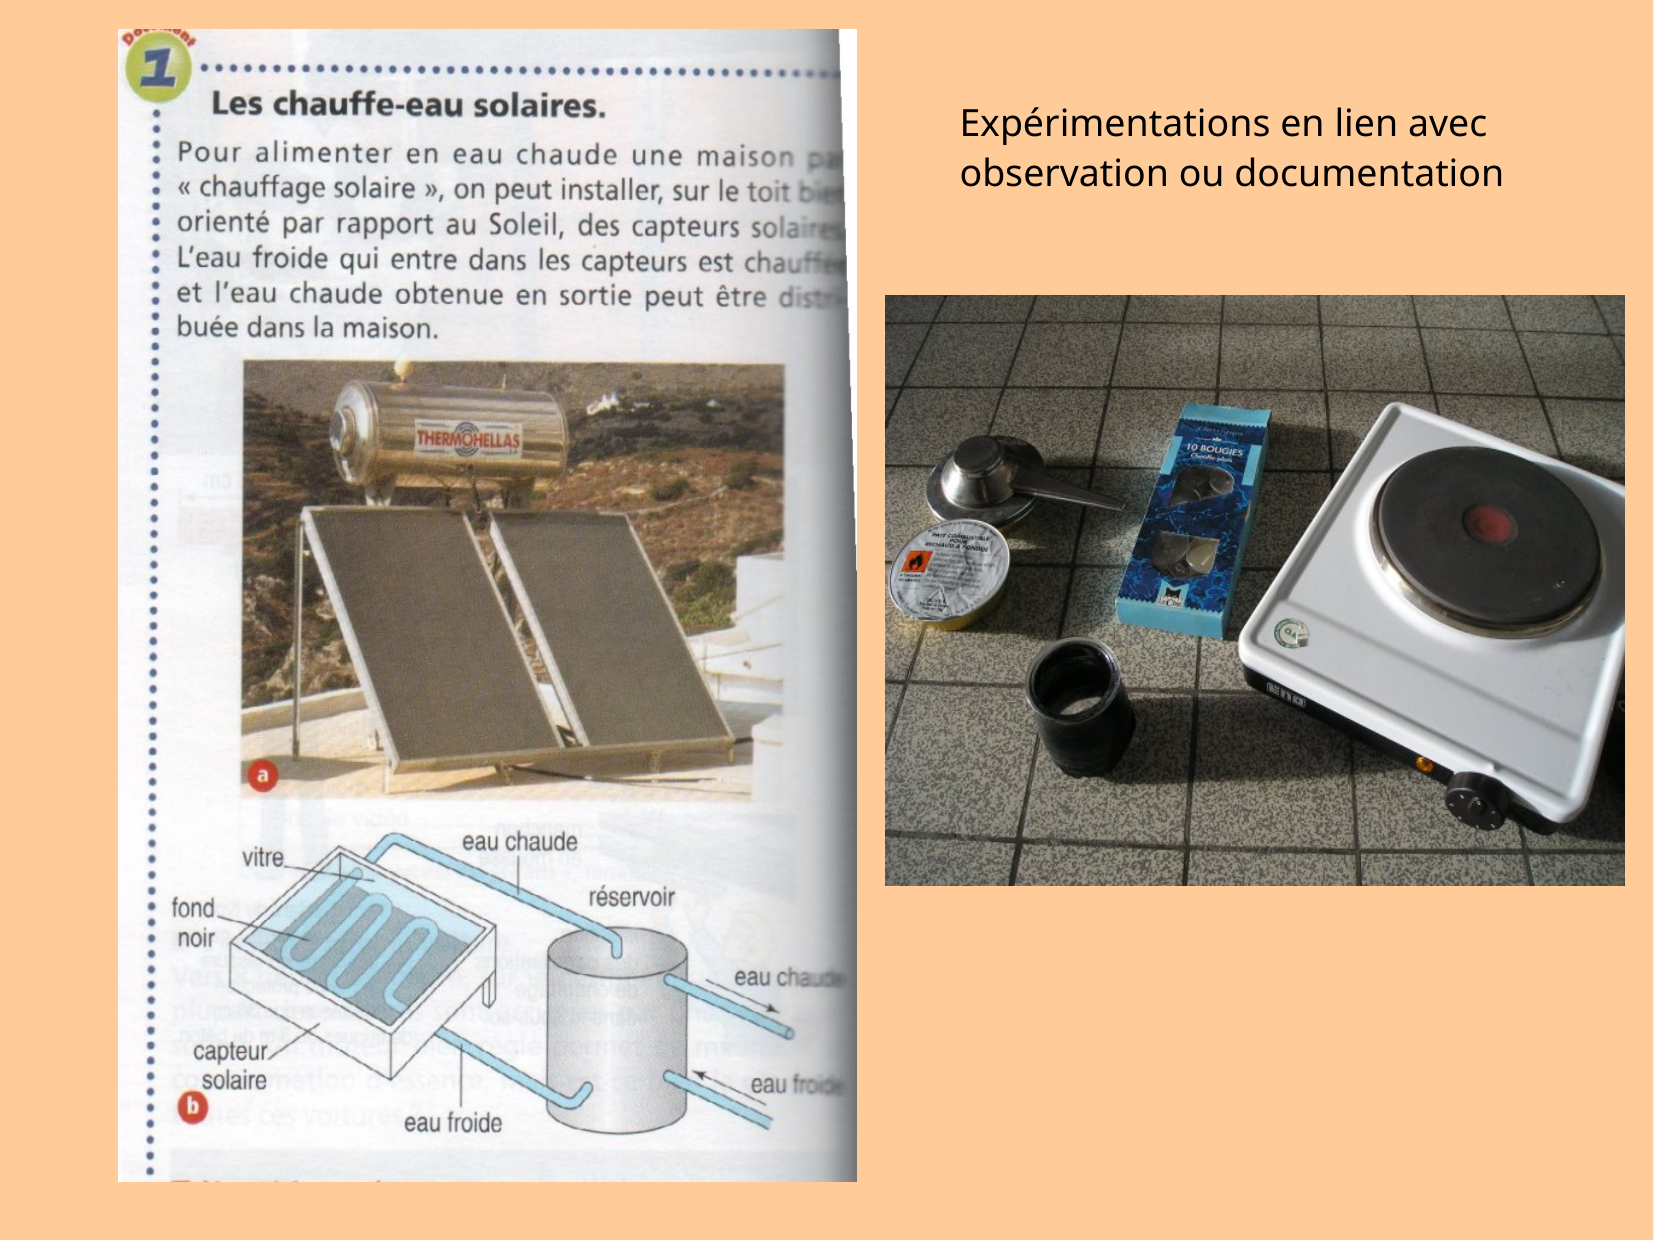

Expérimentations en lien avec observation ou documentation